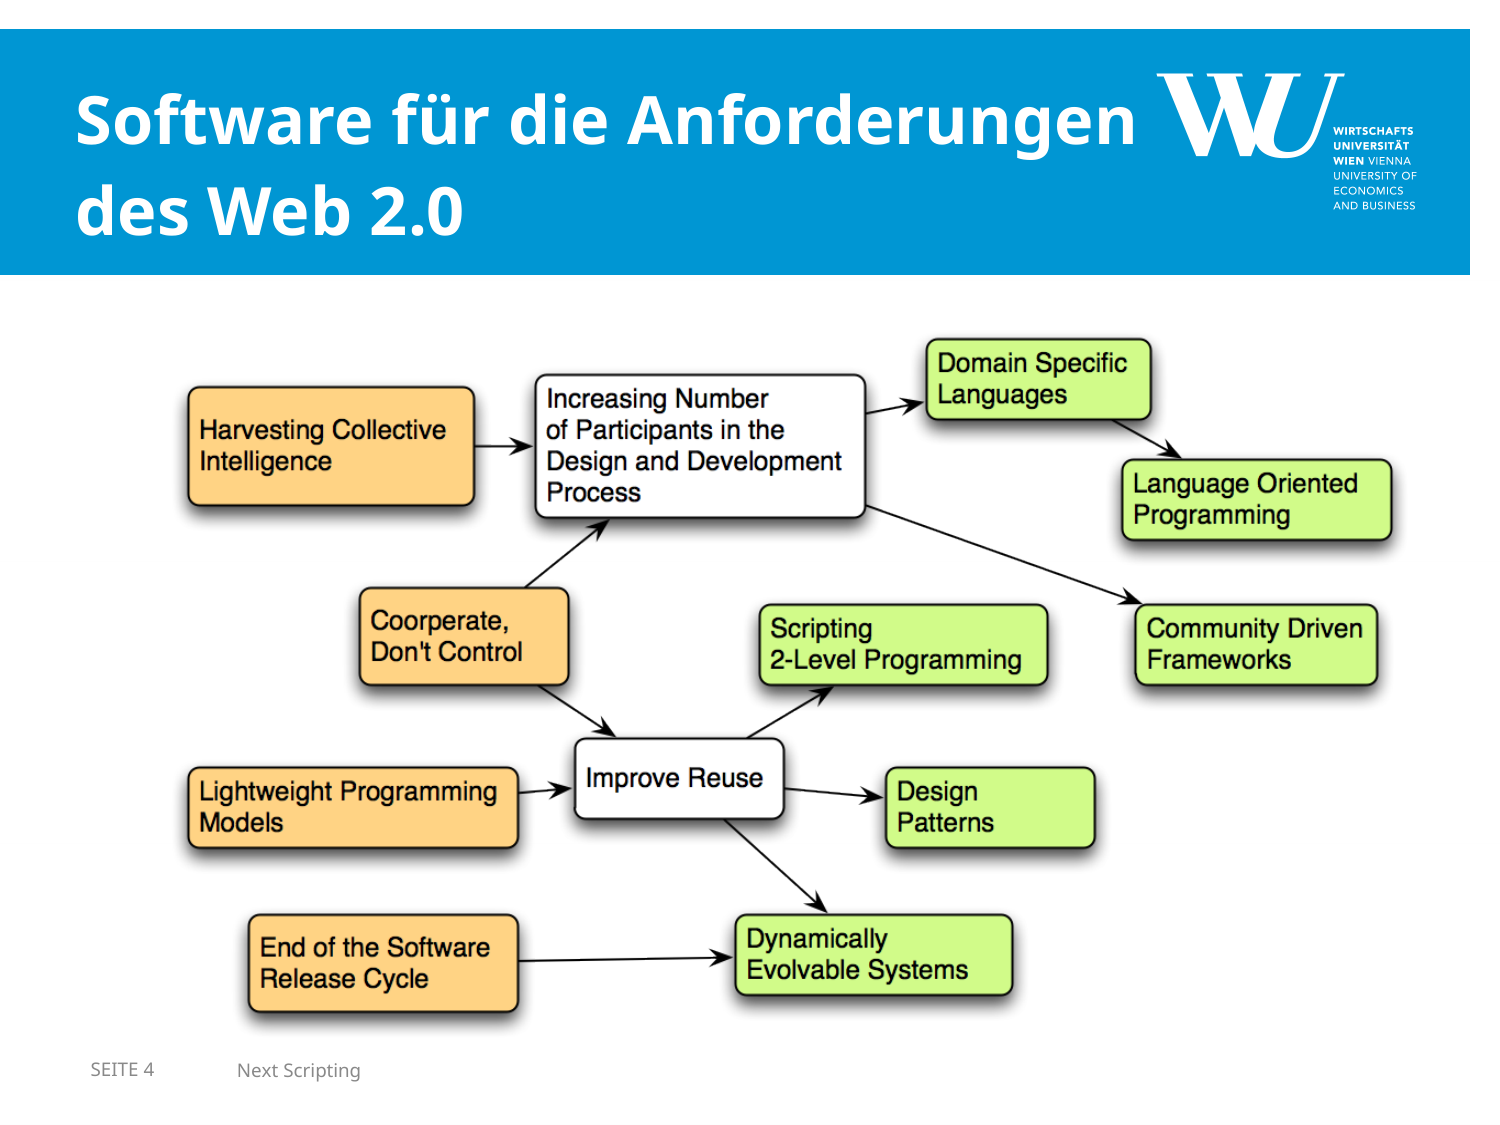

# Software für die Anforderungen des Web 2.0
SEITE
Next Scripting